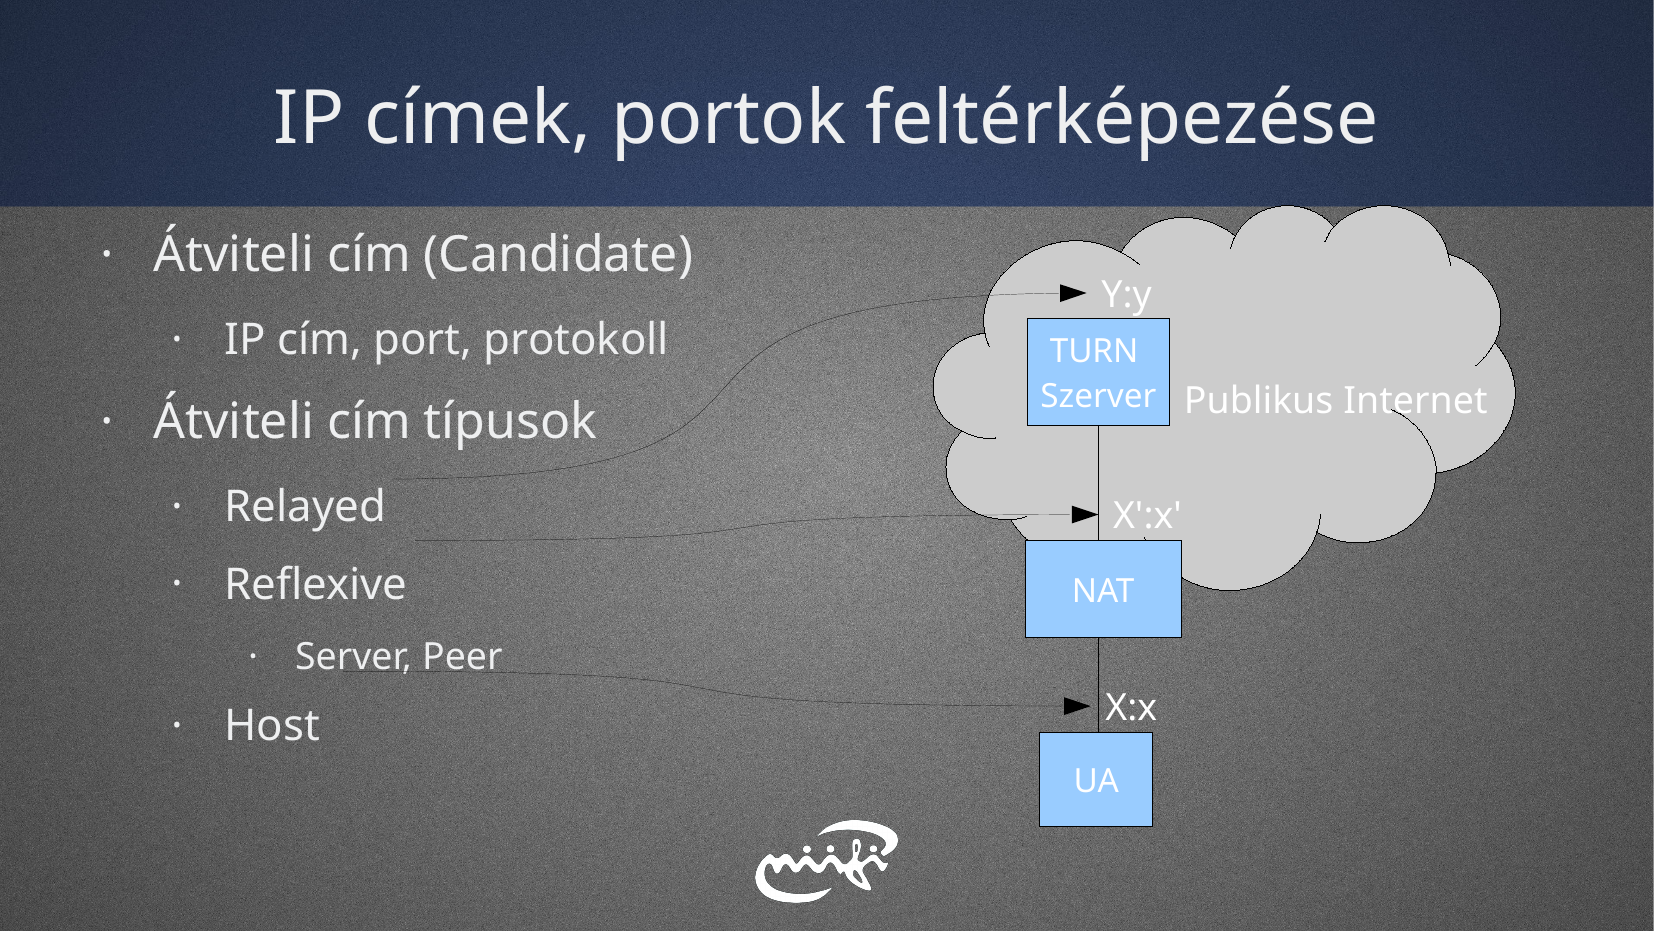

# IP címek, portok feltérképezése
Átviteli cím (Candidate)
IP cím, port, protokoll
Átviteli cím típusok
Relayed
Reflexive
Server, Peer
Host
Y:y
TURN
Szerver
Publikus Internet
X':x'
NAT
X:x
UA